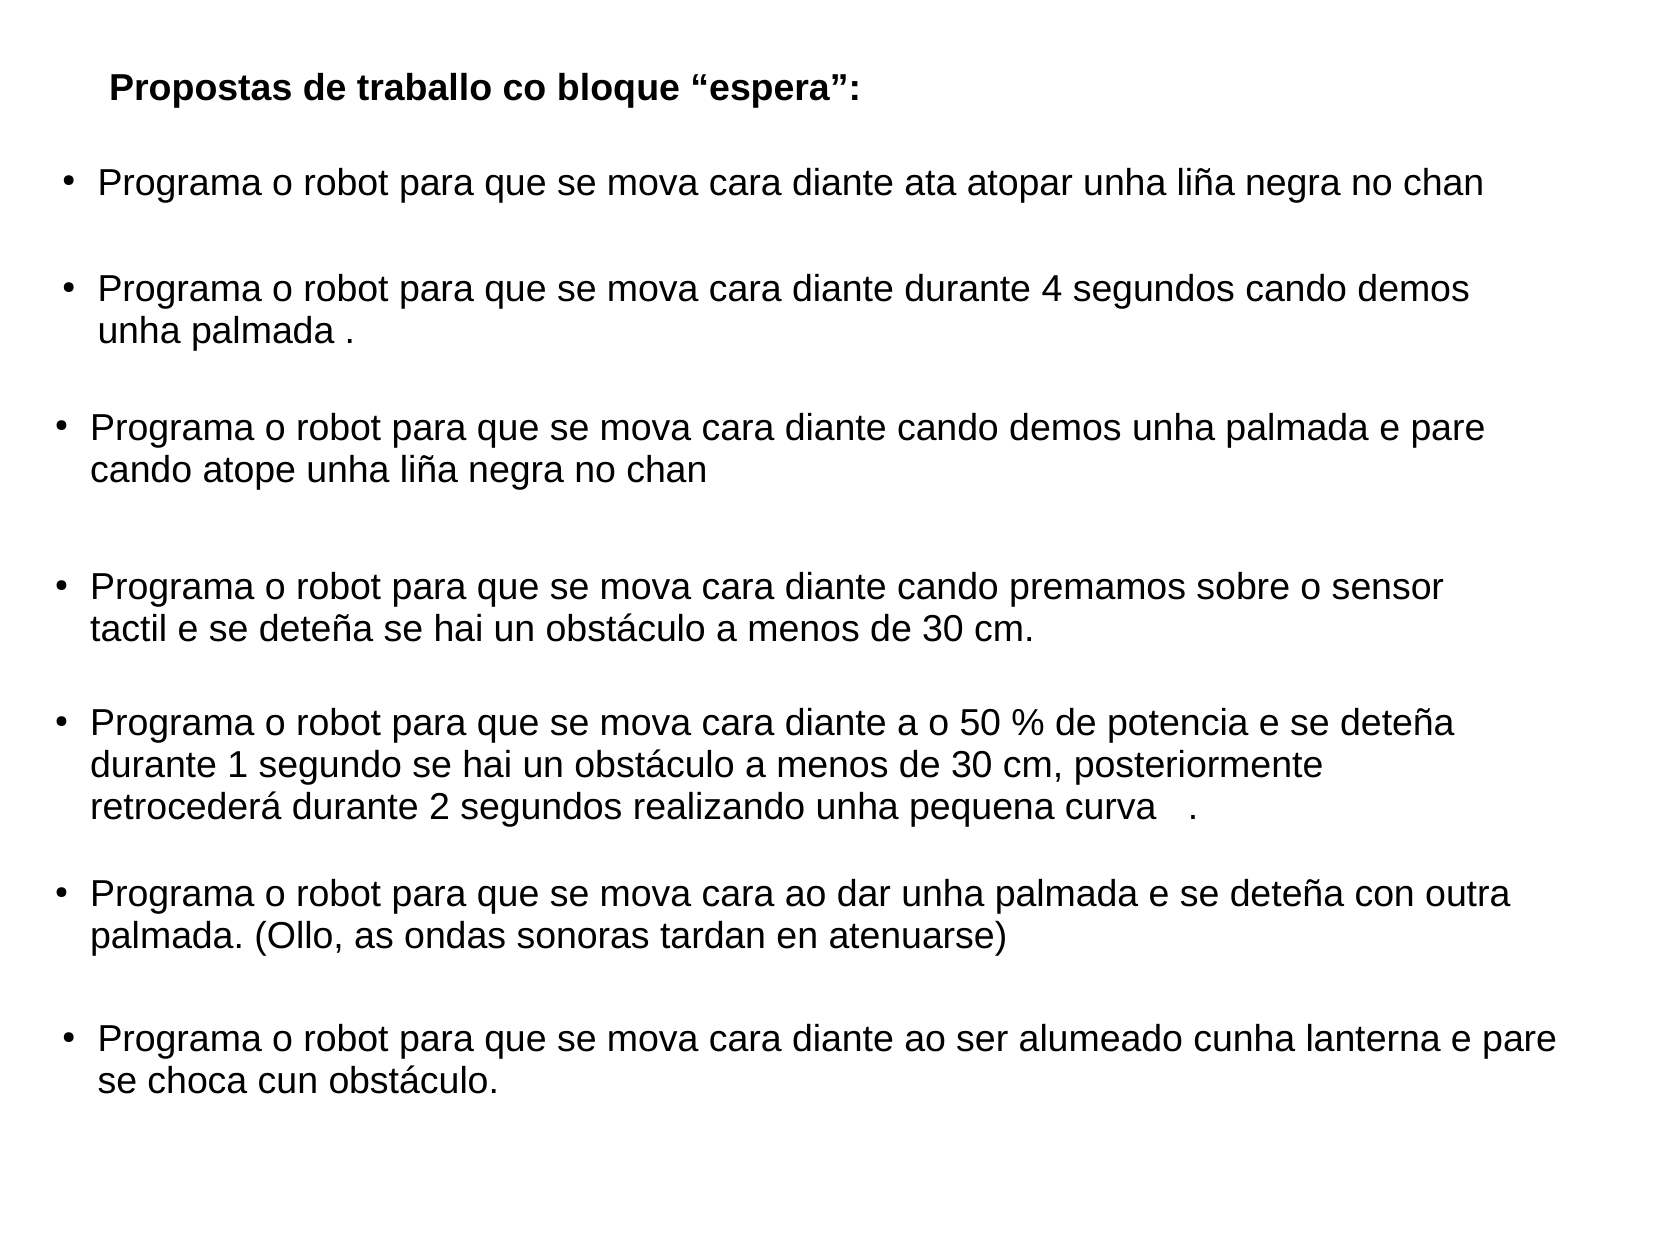

Propostas de traballo co bloque “espera”:
Programa o robot para que se mova cara diante ata atopar unha liña negra no chan
Programa o robot para que se mova cara diante durante 4 segundos cando demos unha palmada .
Programa o robot para que se mova cara diante cando demos unha palmada e pare cando atope unha liña negra no chan
Programa o robot para que se mova cara diante cando premamos sobre o sensor tactil e se deteña se hai un obstáculo a menos de 30 cm.
Programa o robot para que se mova cara diante a o 50 % de potencia e se deteña durante 1 segundo se hai un obstáculo a menos de 30 cm, posteriormente retrocederá durante 2 segundos realizando unha pequena curva .
Programa o robot para que se mova cara ao dar unha palmada e se deteña con outra palmada. (Ollo, as ondas sonoras tardan en atenuarse)
Programa o robot para que se mova cara diante ao ser alumeado cunha lanterna e pare se choca cun obstáculo.